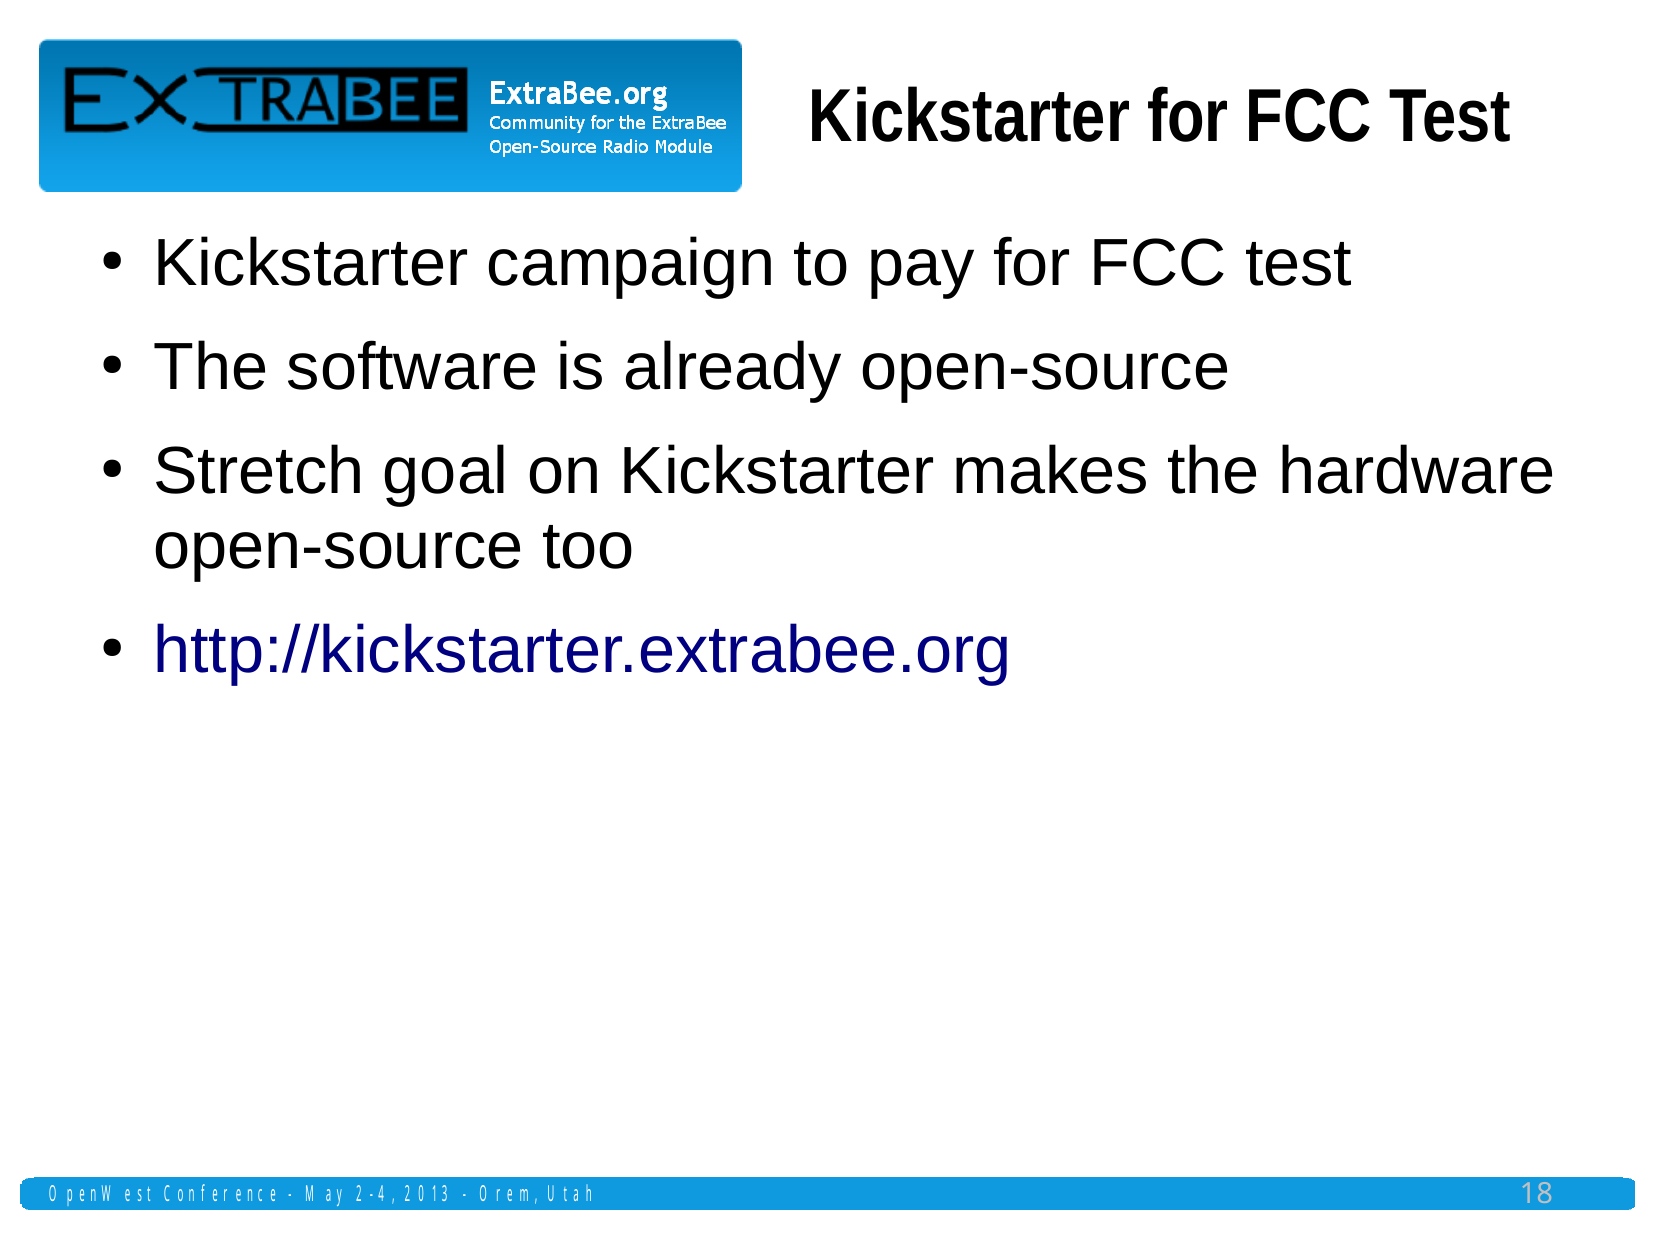

# Kickstarter for FCC Test
Kickstarter campaign to pay for FCC test
The software is already open-source
Stretch goal on Kickstarter makes the hardware open-source too
http://kickstarter.extrabee.org